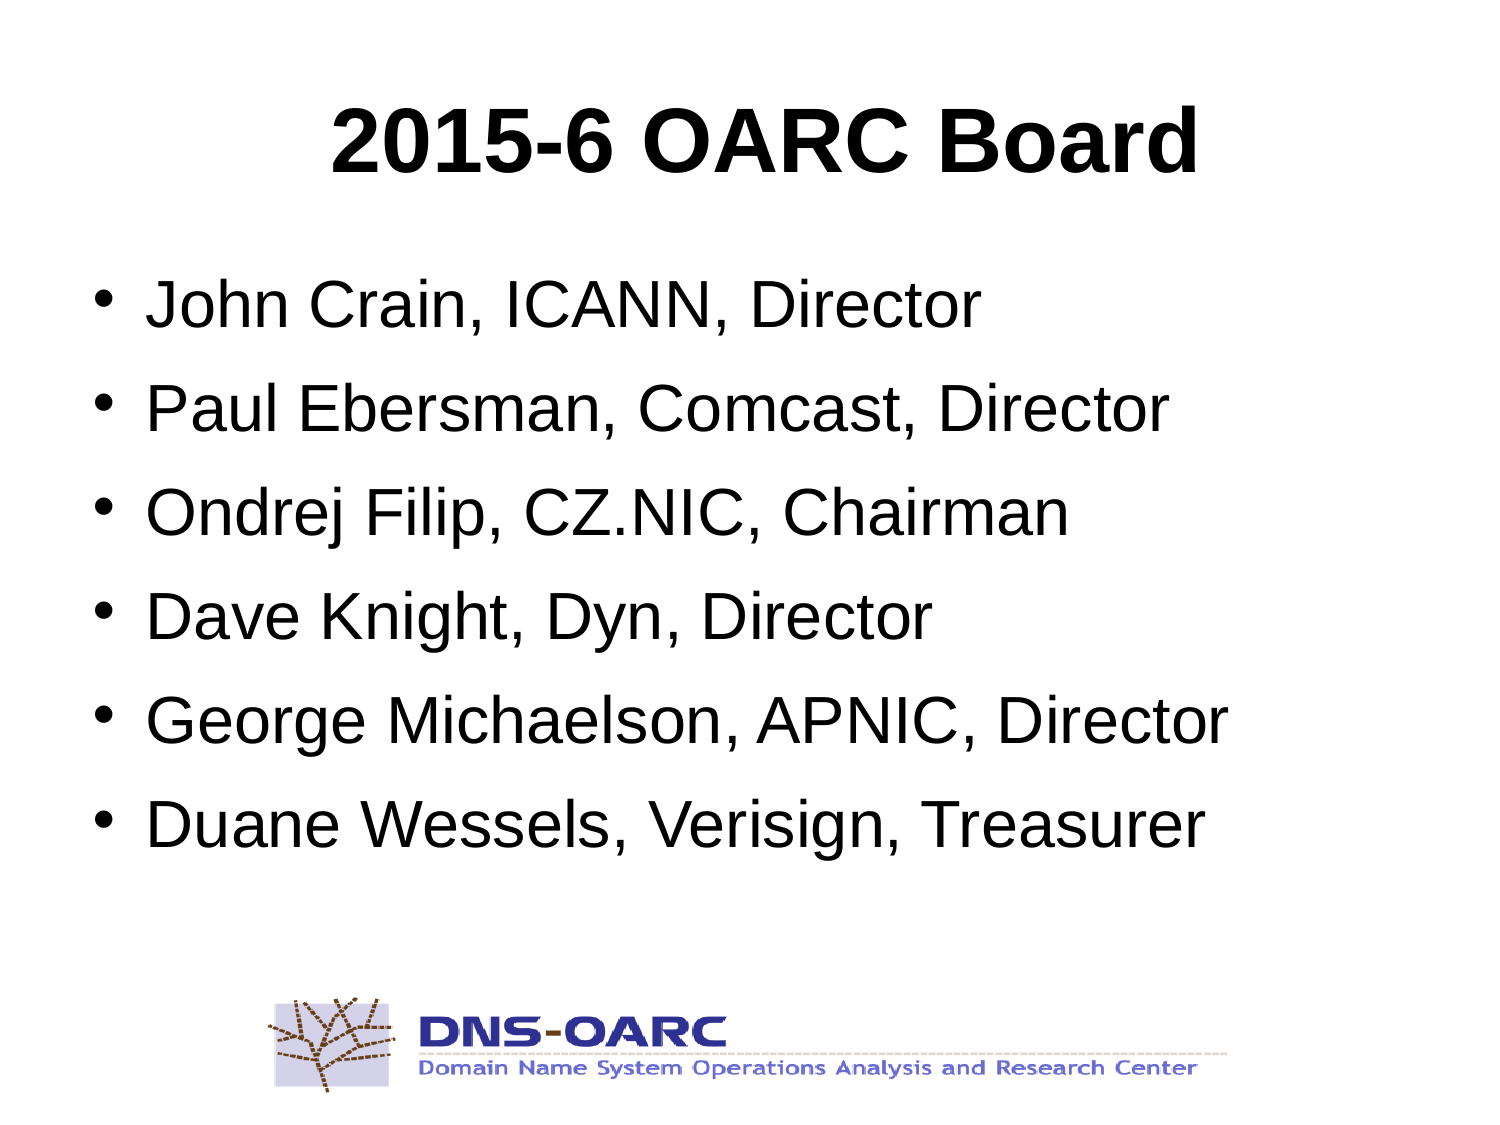

# 2015-6 OARC Board
John Crain, ICANN, Director
Paul Ebersman, Comcast, Director
Ondrej Filip, CZ.NIC, Chairman
Dave Knight, Dyn, Director
George Michaelson, APNIC, Director
Duane Wessels, Verisign, Treasurer